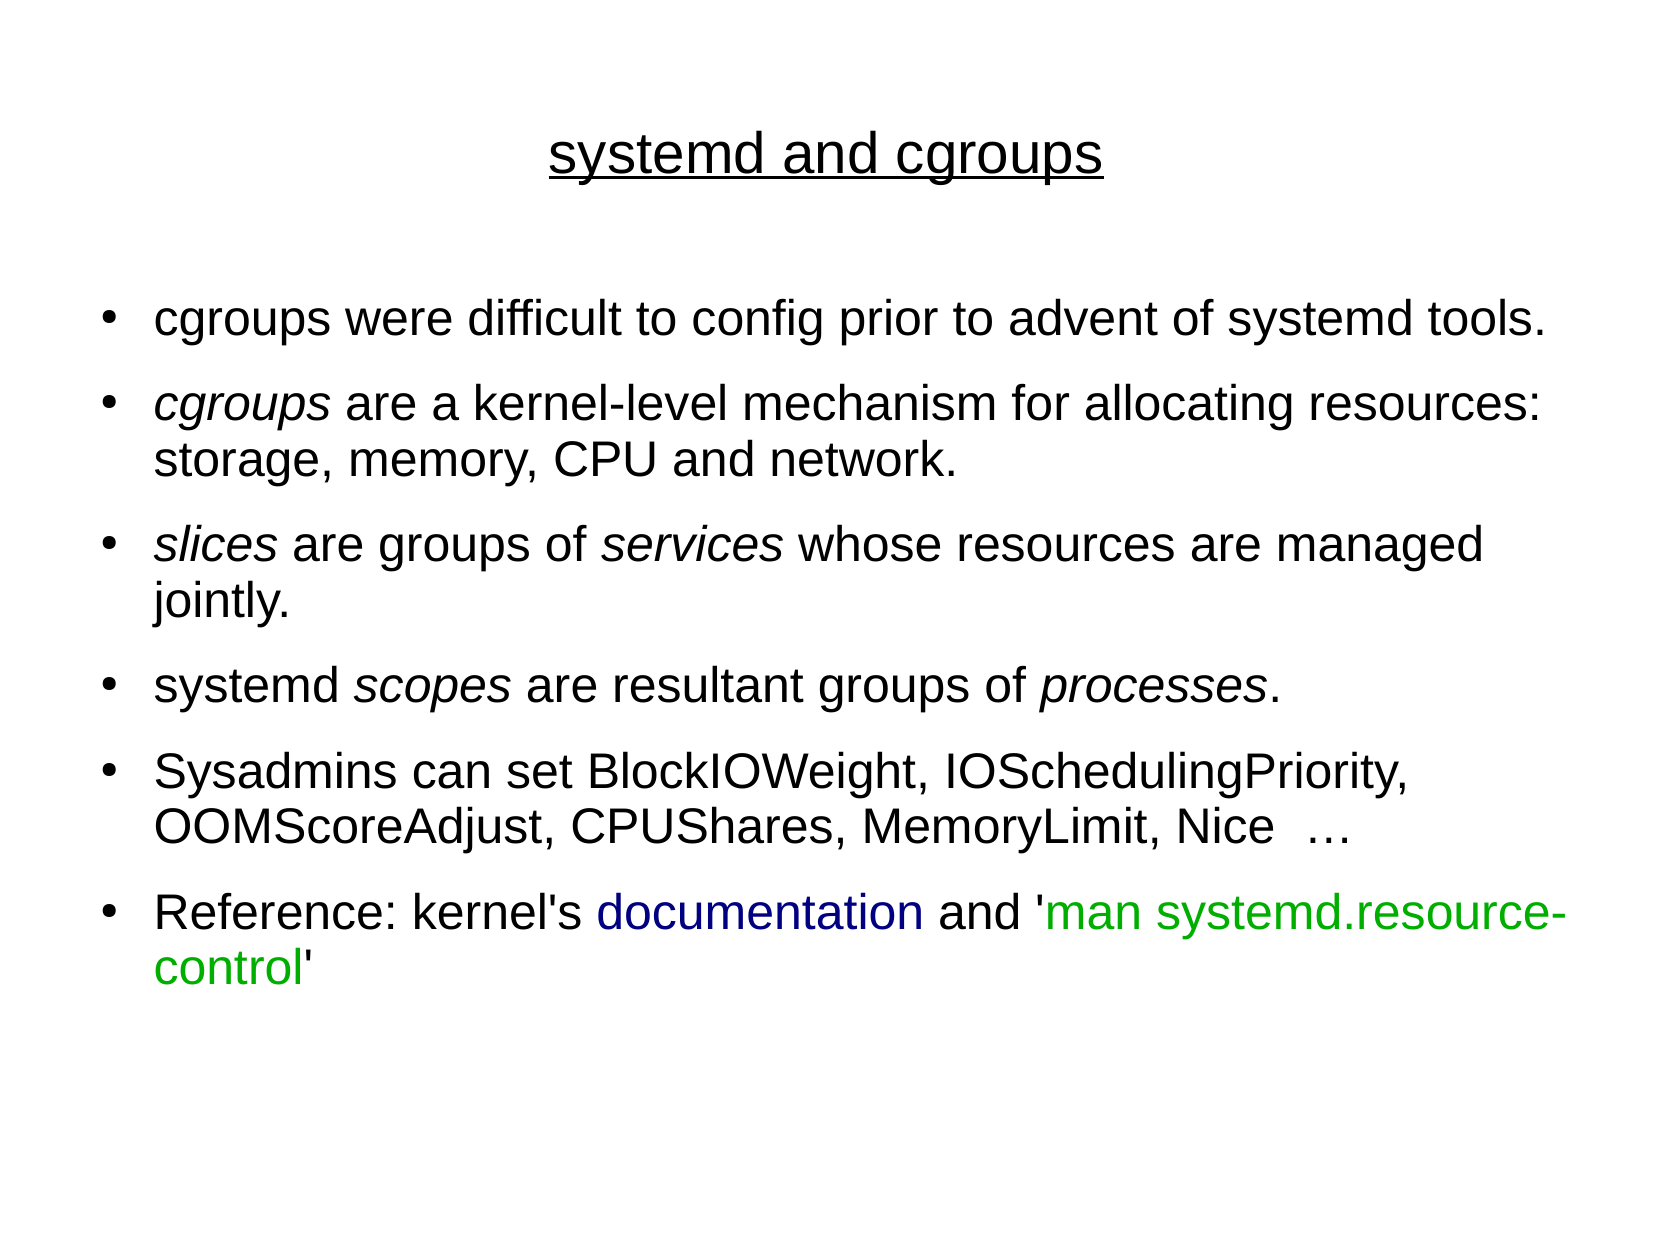

# systemd and cgroups
cgroups were difficult to config prior to advent of systemd tools.
cgroups are a kernel-level mechanism for allocating resources: storage, memory, CPU and network.
slices are groups of services whose resources are managed jointly.
systemd scopes are resultant groups of processes.
Sysadmins can set BlockIOWeight, IOSchedulingPriority, OOMScoreAdjust, CPUShares, MemoryLimit, Nice …
Reference: kernel's documentation and 'man systemd.resource-control'